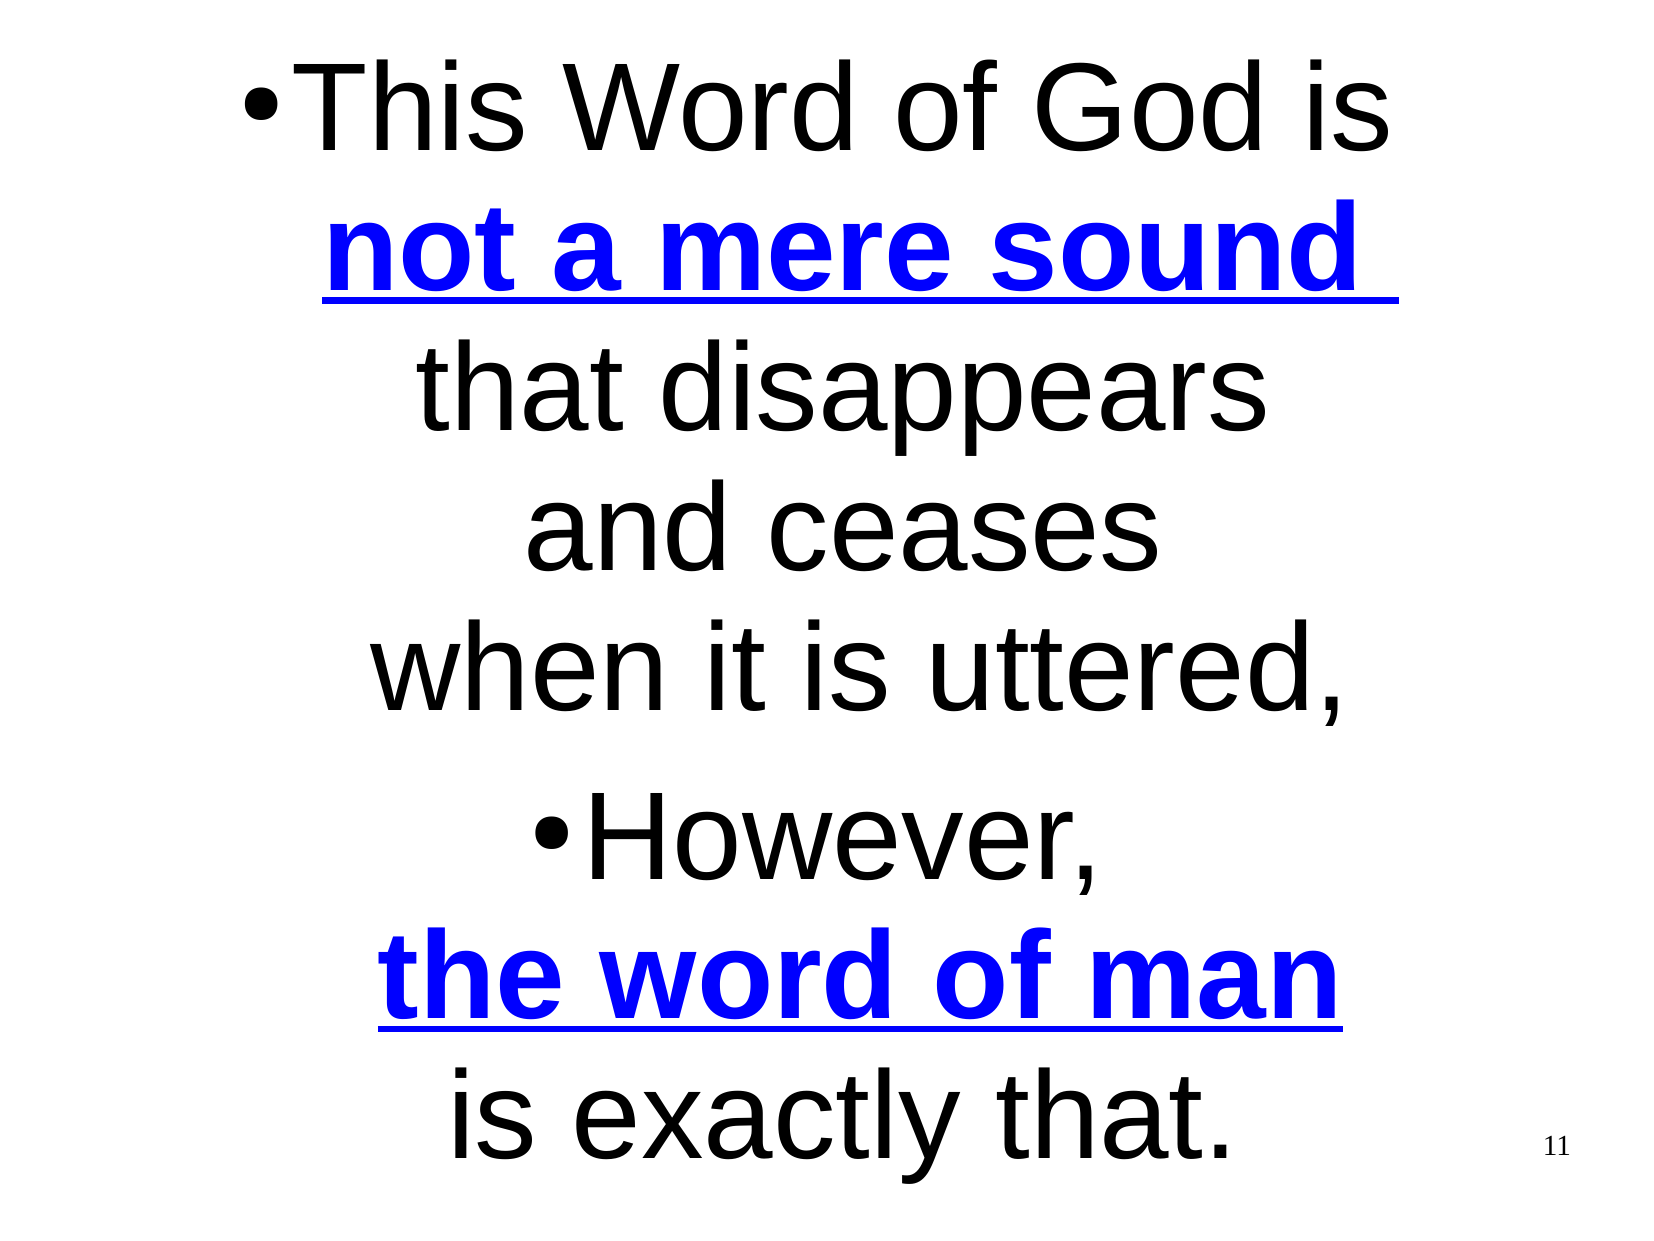

# This Word of God is not a mere sound that disappears and ceases when it is uttered,
However,
the word of man
is exactly that.
11